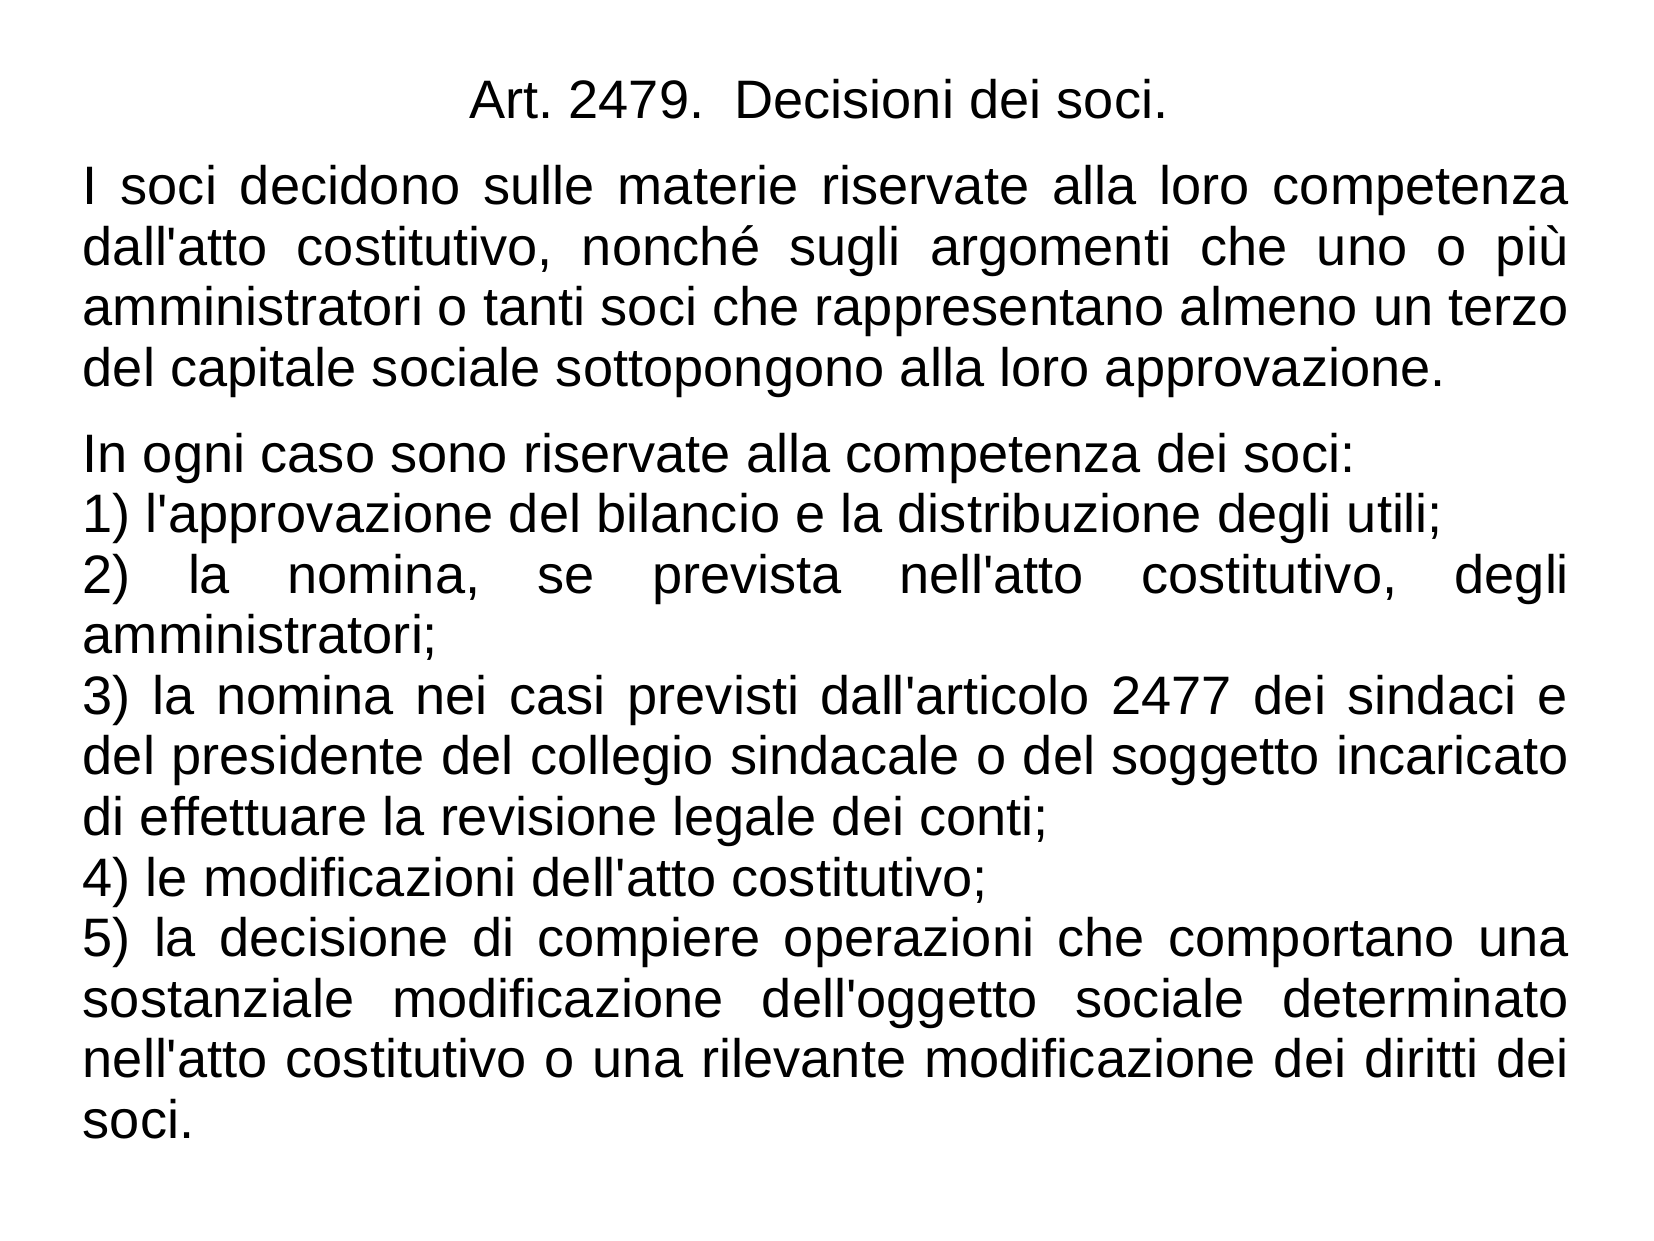

# Art. 2479. Decisioni dei soci.
I soci decidono sulle materie riservate alla loro competenza dall'atto costitutivo, nonché sugli argomenti che uno o più amministratori o tanti soci che rappresentano almeno un terzo del capitale sociale sottopongono alla loro approvazione.
In ogni caso sono riservate alla competenza dei soci:
1) l'approvazione del bilancio e la distribuzione degli utili;
2) la nomina, se prevista nell'atto costitutivo, degli amministratori;
3) la nomina nei casi previsti dall'articolo 2477 dei sindaci e del presidente del collegio sindacale o del soggetto incaricato di effettuare la revisione legale dei conti;
4) le modificazioni dell'atto costitutivo;
5) la decisione di compiere operazioni che comportano una sostanziale modificazione dell'oggetto sociale determinato nell'atto costitutivo o una rilevante modificazione dei diritti dei soci.